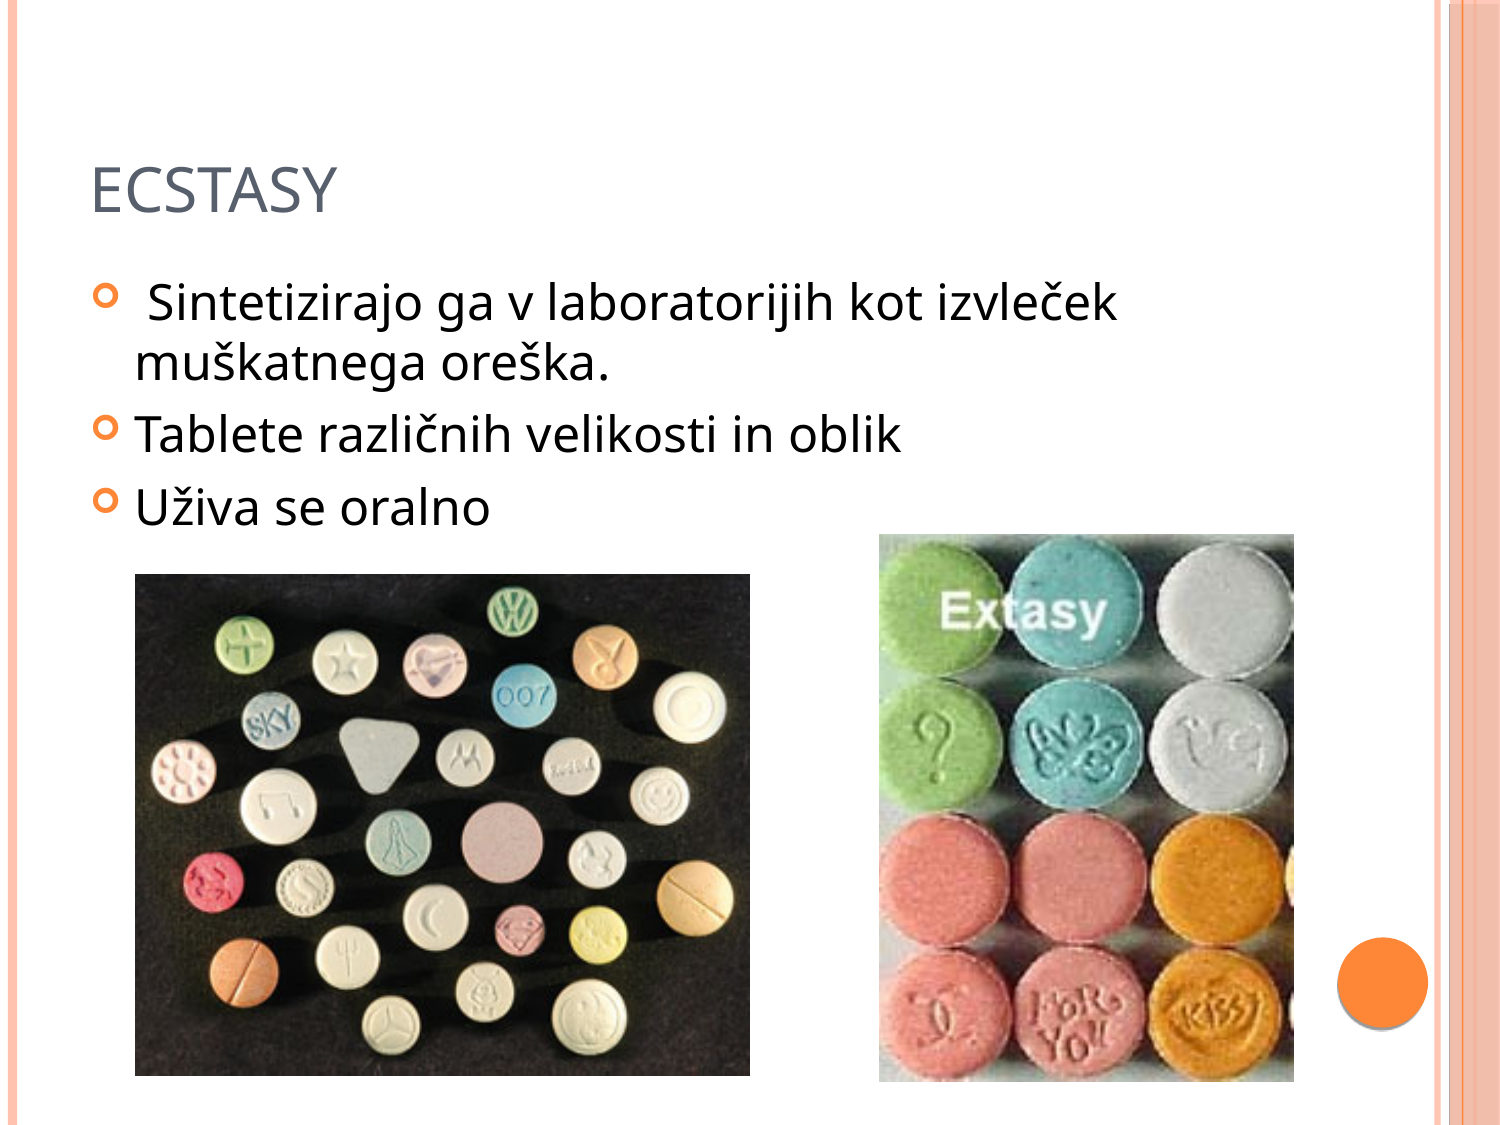

# ECSTASY
 Sintetizirajo ga v laboratorijih kot izvleček muškatnega oreška.
Tablete različnih velikosti in oblik
Uživa se oralno